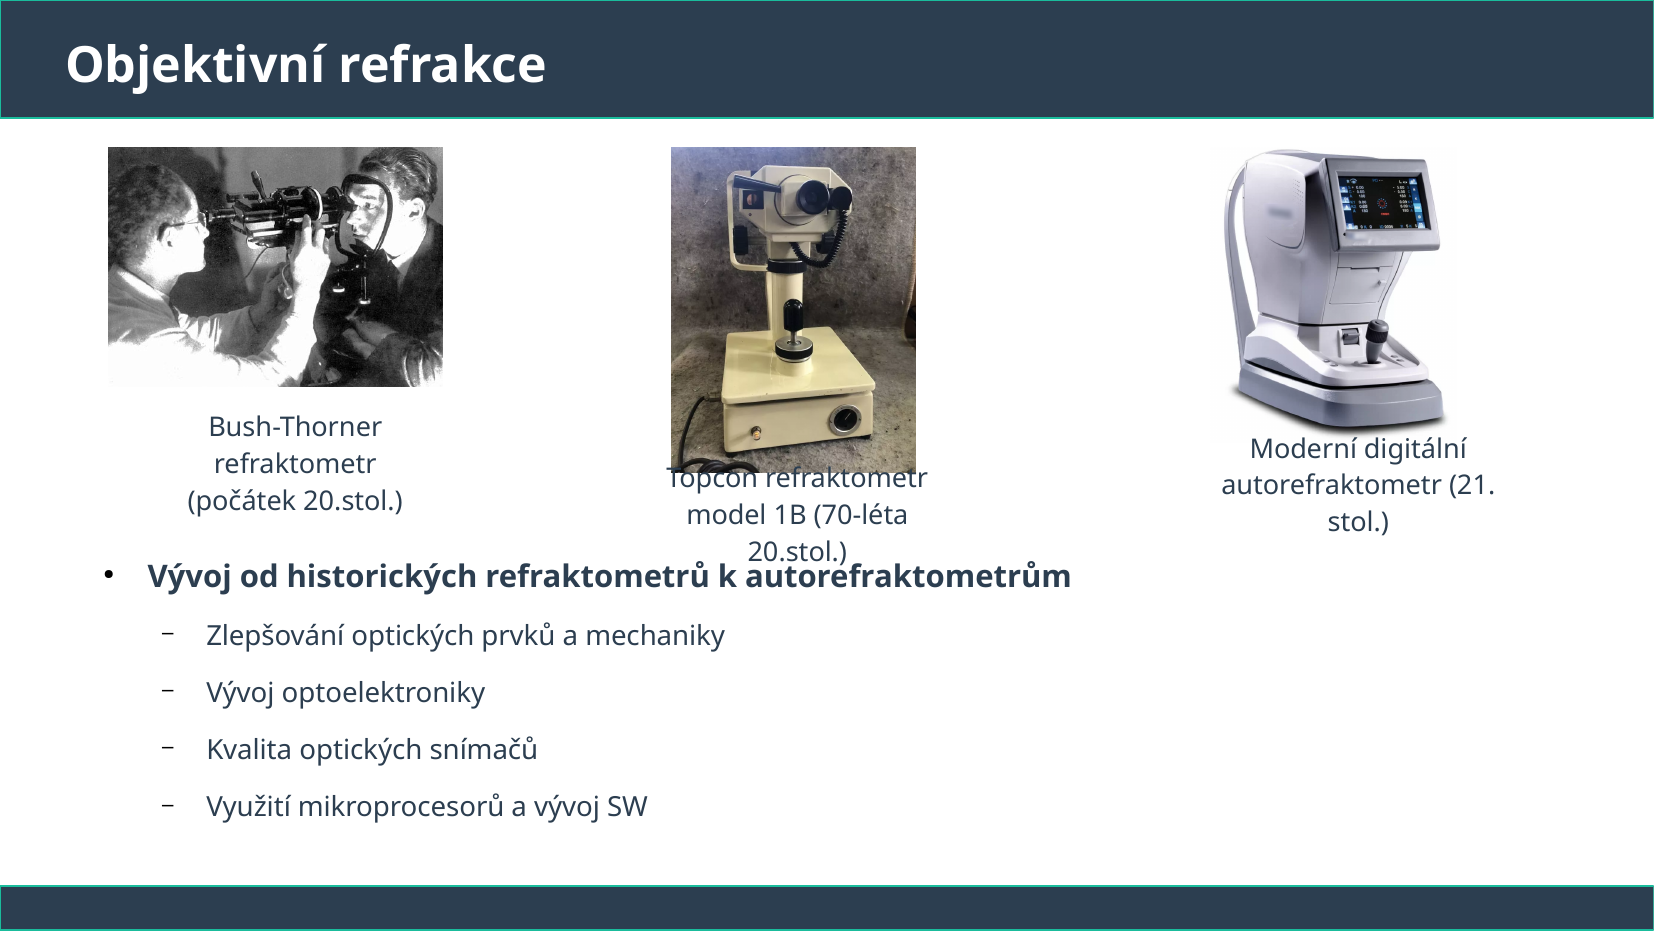

# Objektivní refrakce
Bush-Thorner refraktometr (počátek 20.stol.)
Moderní digitální autorefraktometr (21. stol.)
Topcon refraktometr model 1B (70-léta 20.stol.)
Vývoj od historických refraktometrů k autorefraktometrům
Zlepšování optických prvků a mechaniky
Vývoj optoelektroniky
Kvalita optických snímačů
Využití mikroprocesorů a vývoj SW
4